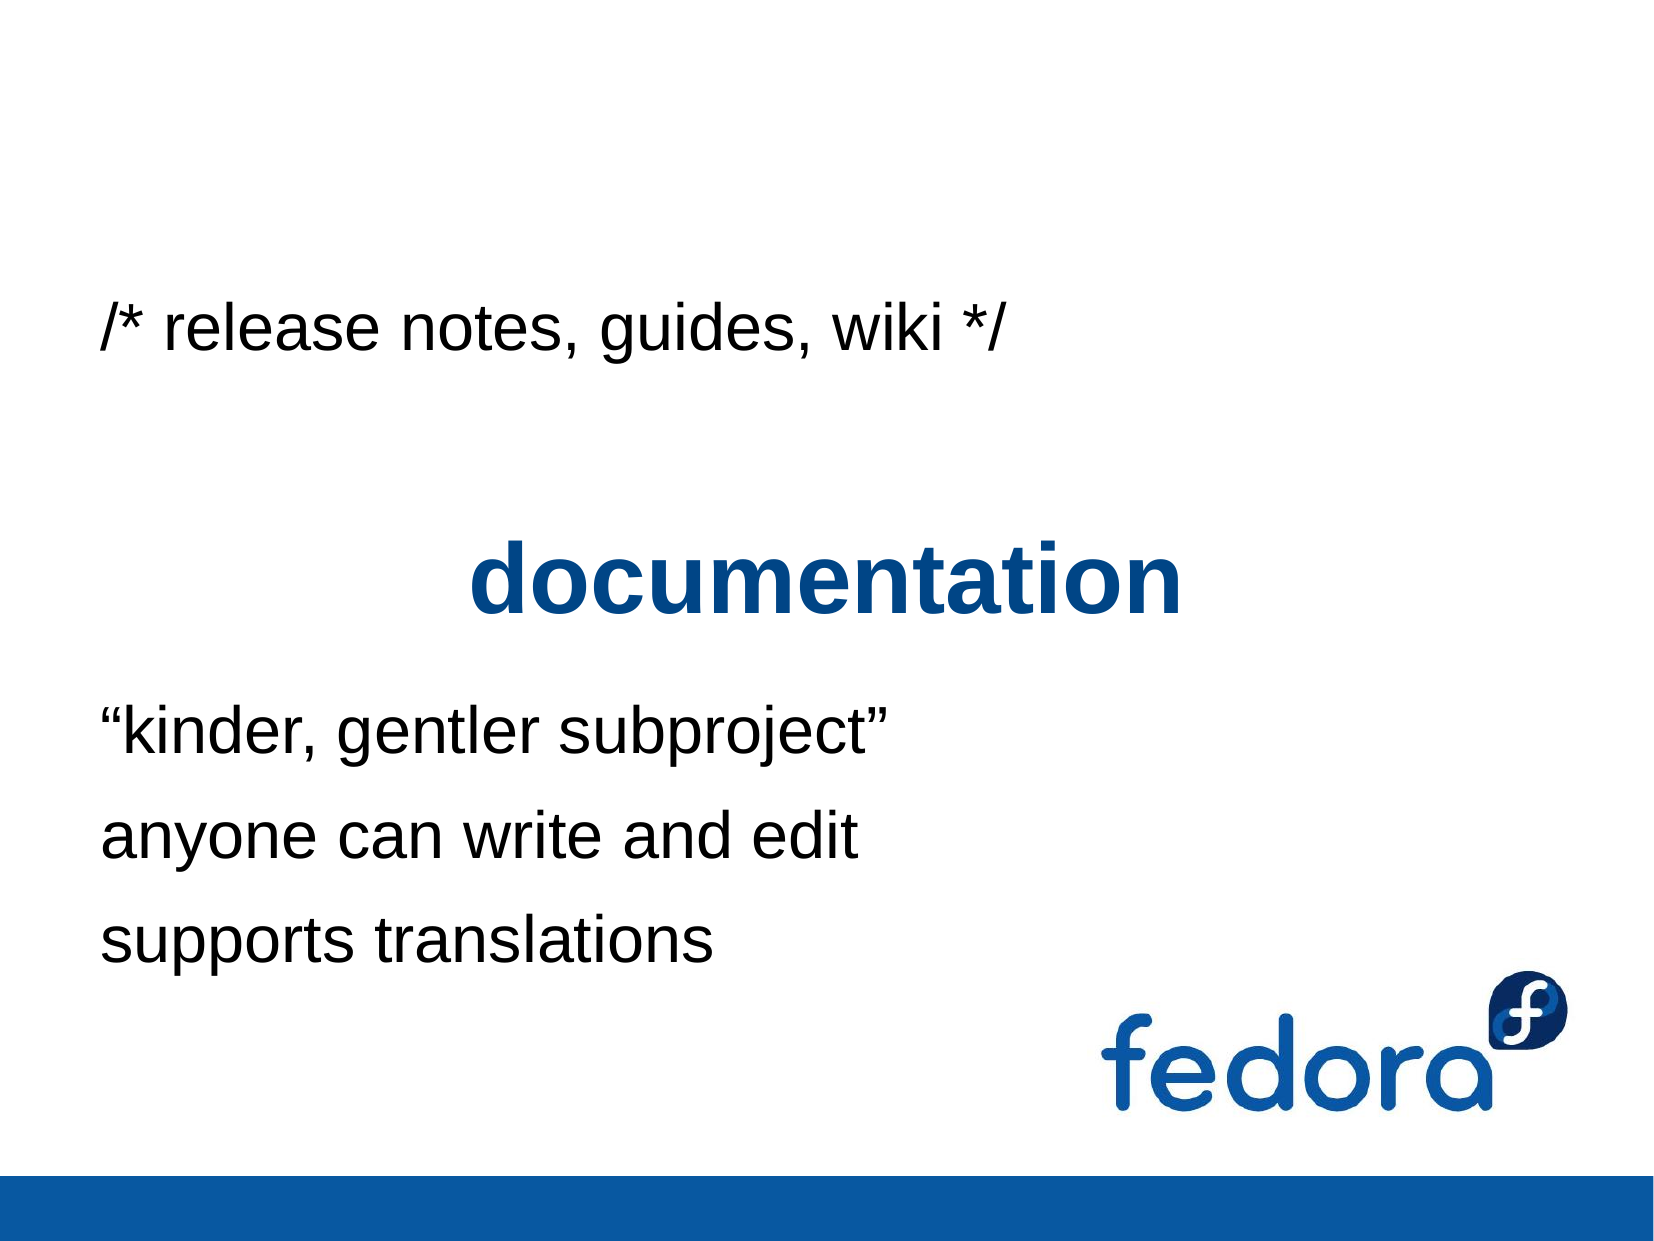

# documentation
/* release notes, guides, wiki */
“kinder, gentler subproject”
anyone can write and edit
supports translations